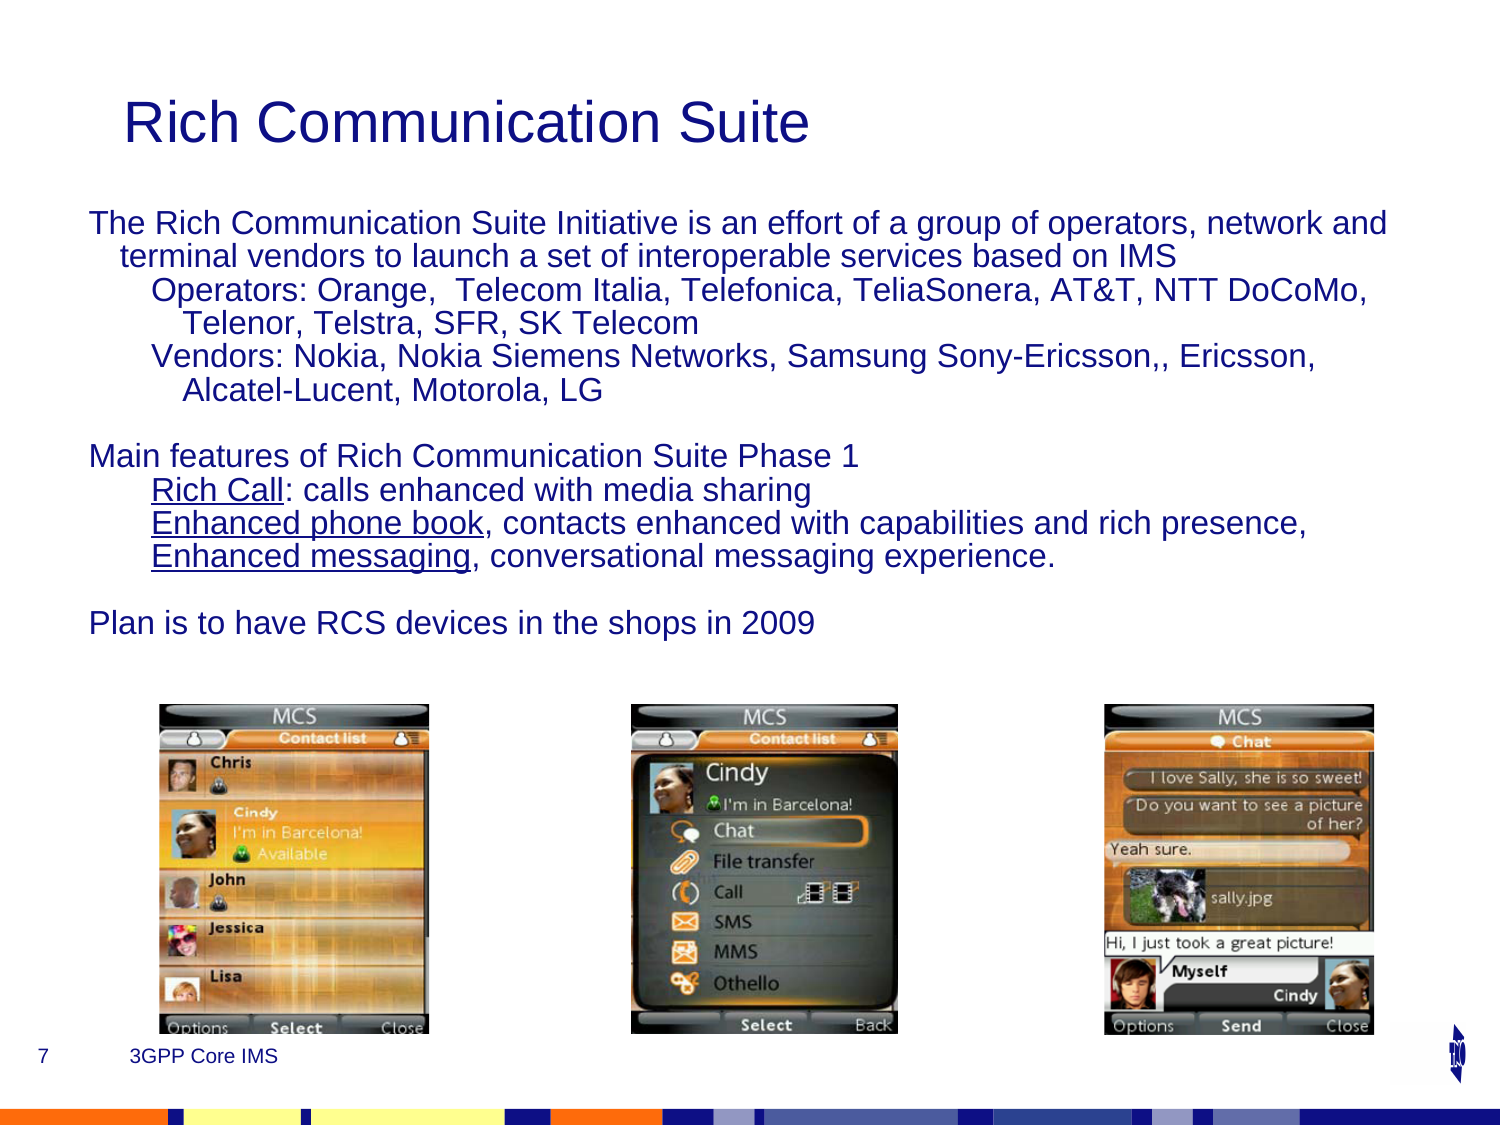

# Rich Communication Suite
The Rich Communication Suite Initiative is an effort of a group of operators, network and terminal vendors to launch a set of interoperable services based on IMS
Operators: Orange, Telecom Italia, Telefonica, TeliaSonera, AT&T, NTT DoCoMo, Telenor, Telstra, SFR, SK Telecom
Vendors: Nokia, Nokia Siemens Networks, Samsung Sony-Ericsson,, Ericsson, Alcatel-Lucent, Motorola, LG
Main features of Rich Communication Suite Phase 1
Rich Call: calls enhanced with media sharing
Enhanced phone book, contacts enhanced with capabilities and rich presence,
Enhanced messaging, conversational messaging experience.
Plan is to have RCS devices in the shops in 2009
7
3GPP Core IMS